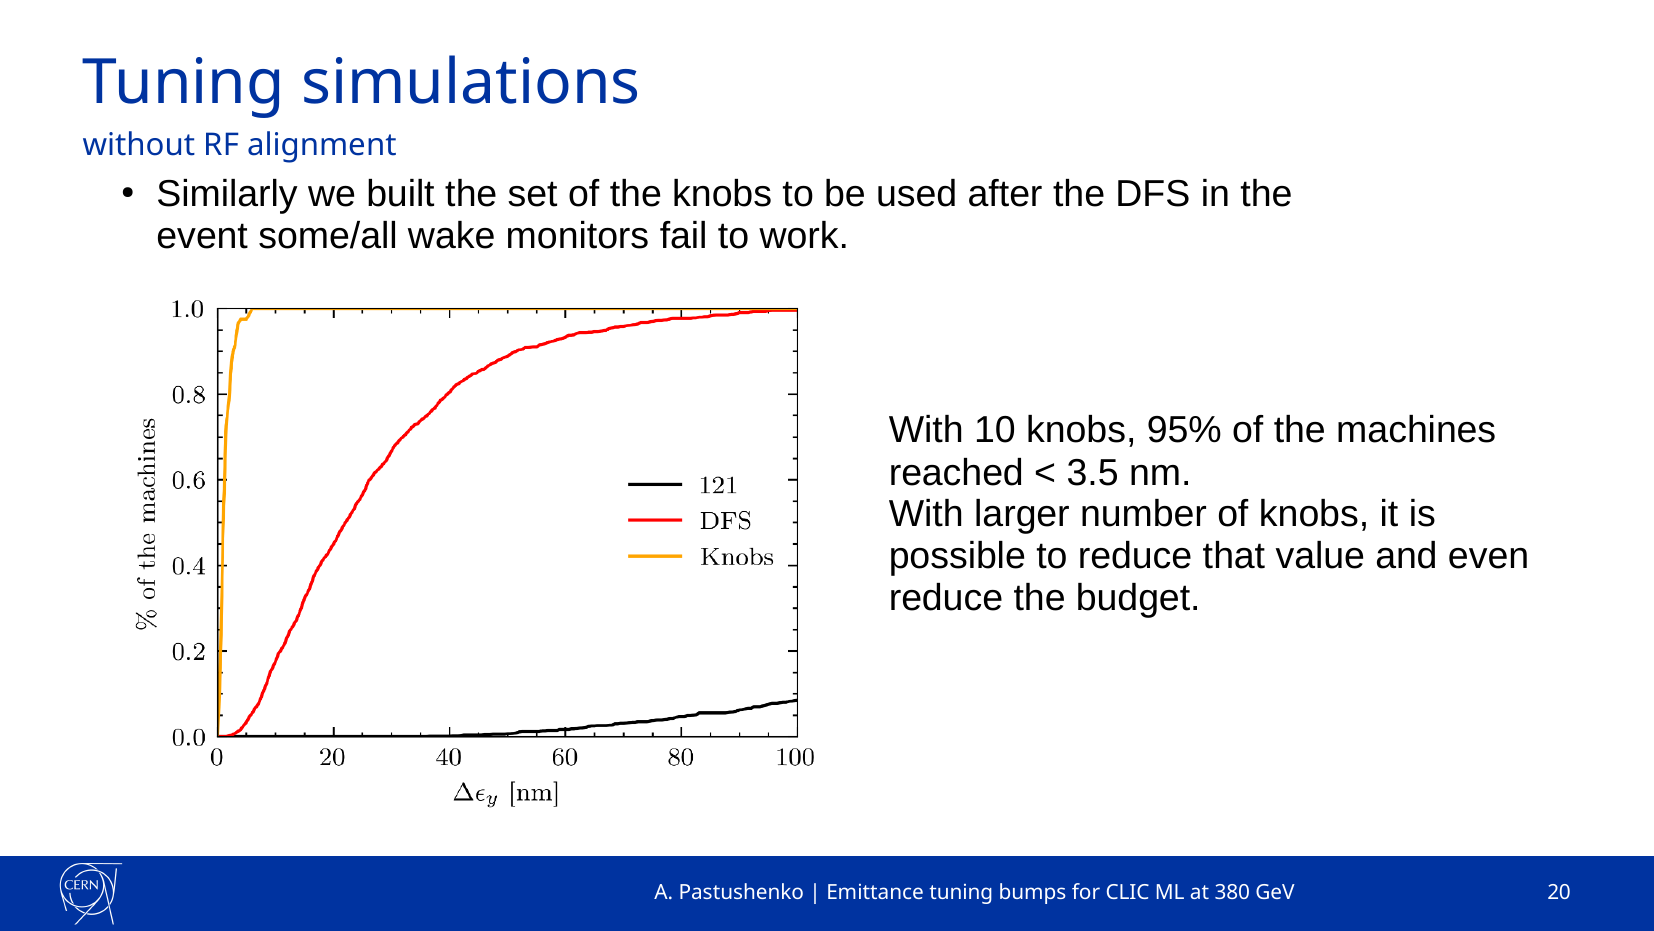

# Tuning simulations without RF alignment
Similarly we built the set of the knobs to be used after the DFS in the event some/all wake monitors fail to work.
With 10 knobs, 95% of the machines reached < 3.5 nm.
With larger number of knobs, it is possible to reduce that value and even reduce the budget.
A. Pastushenko | Emittance tuning bumps for CLIC ML at 380 GeV
20